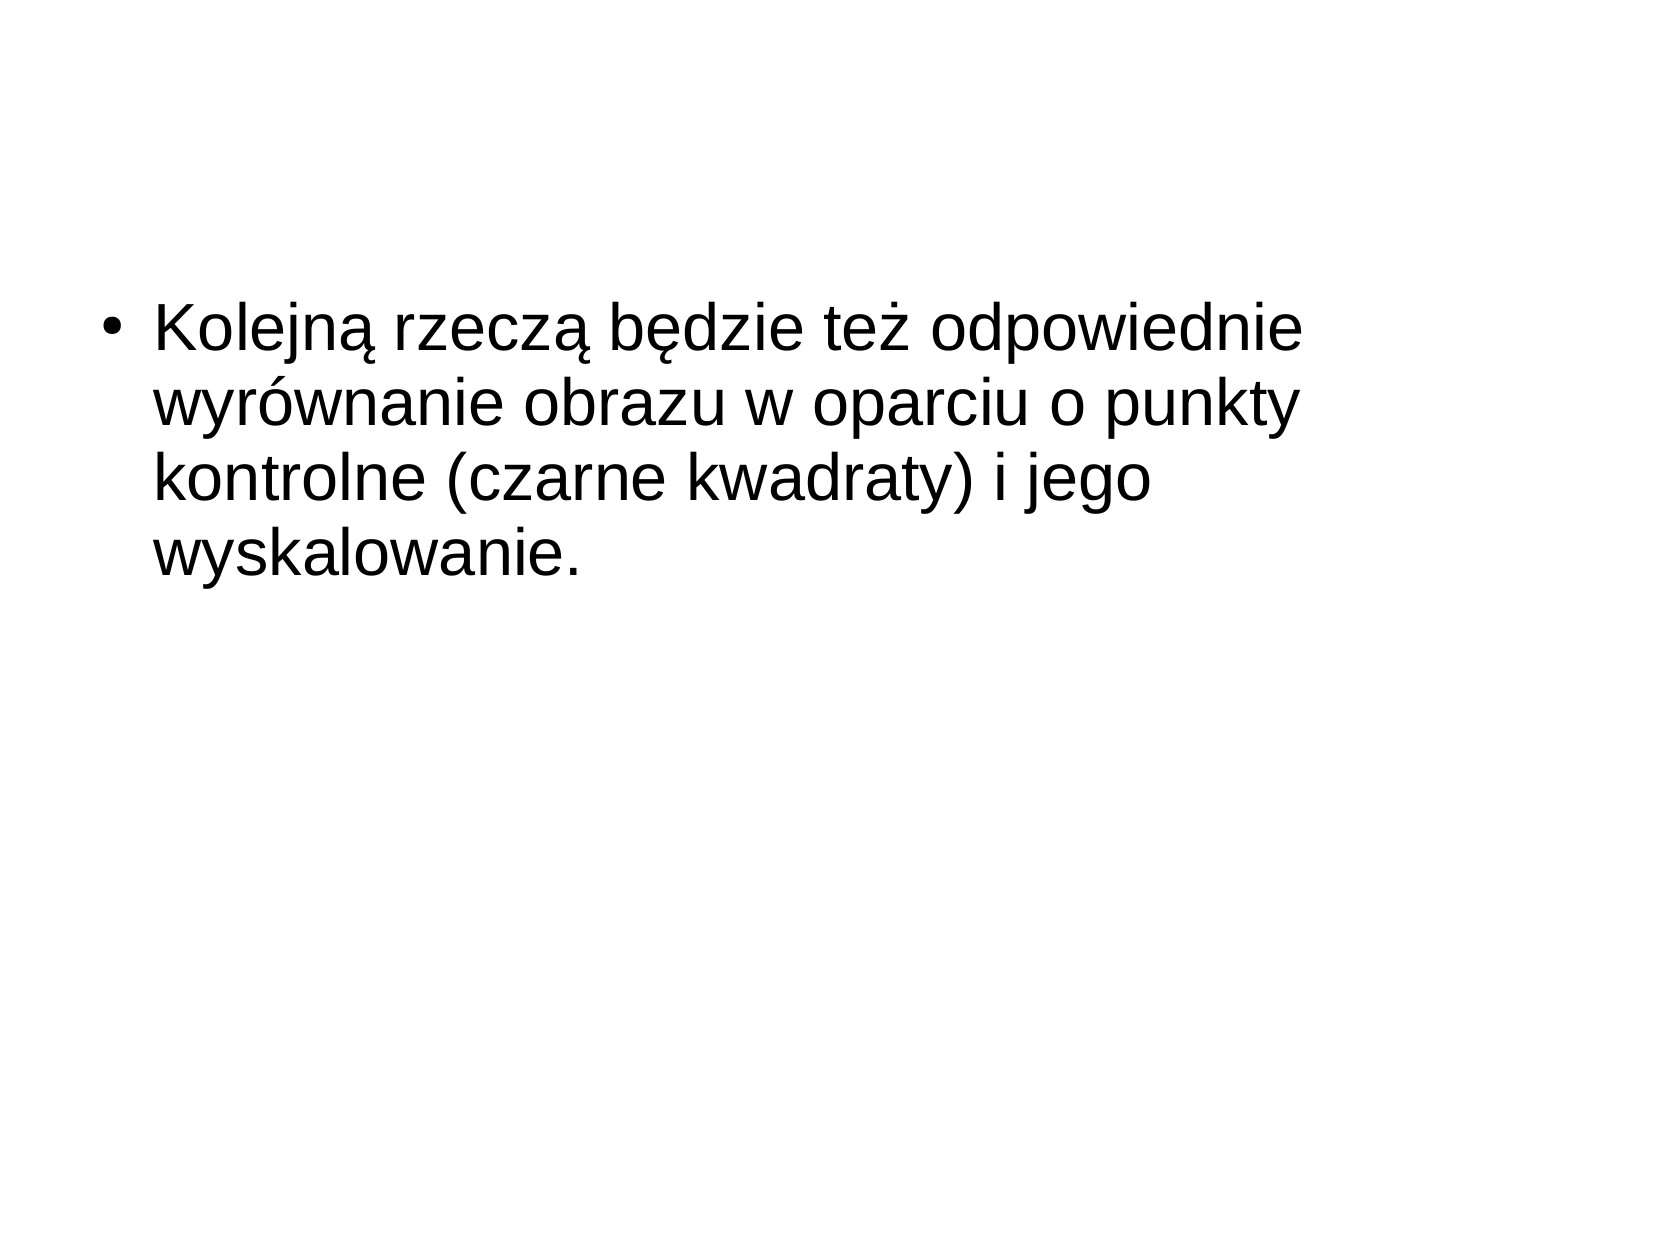

#
Kolejną rzeczą będzie też odpowiednie wyrównanie obrazu w oparciu o punkty kontrolne (czarne kwadraty) i jego wyskalowanie.